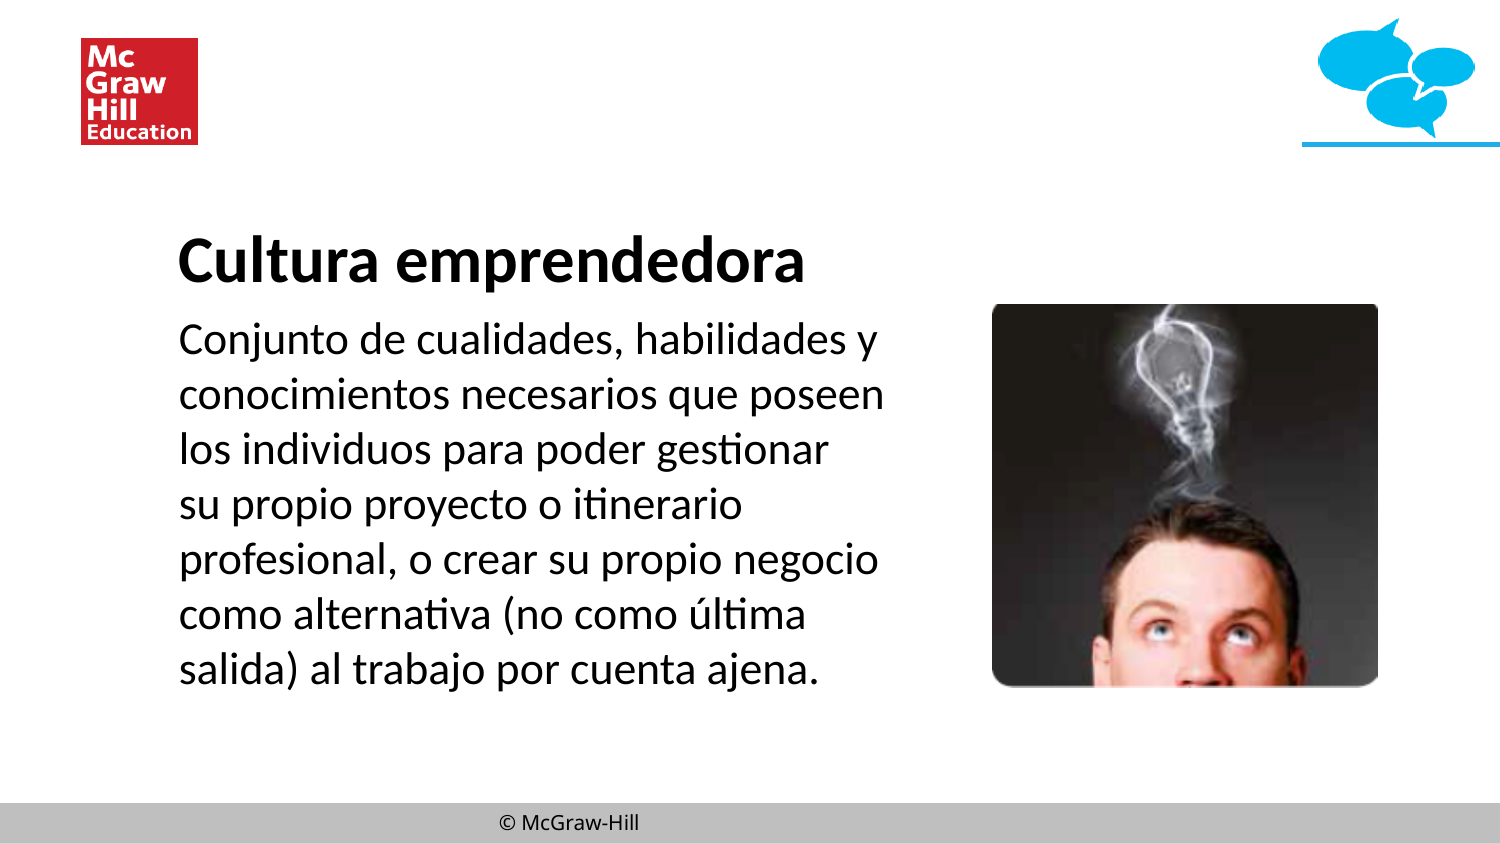

Cultura emprendedora
Conjunto de cualidades, habilidades y conocimientos necesarios que poseen los individuos para poder gestionar
su propio proyecto o itinerario profesional, o crear su propio negocio como alternativa (no como última salida) al trabajo por cuenta ajena.